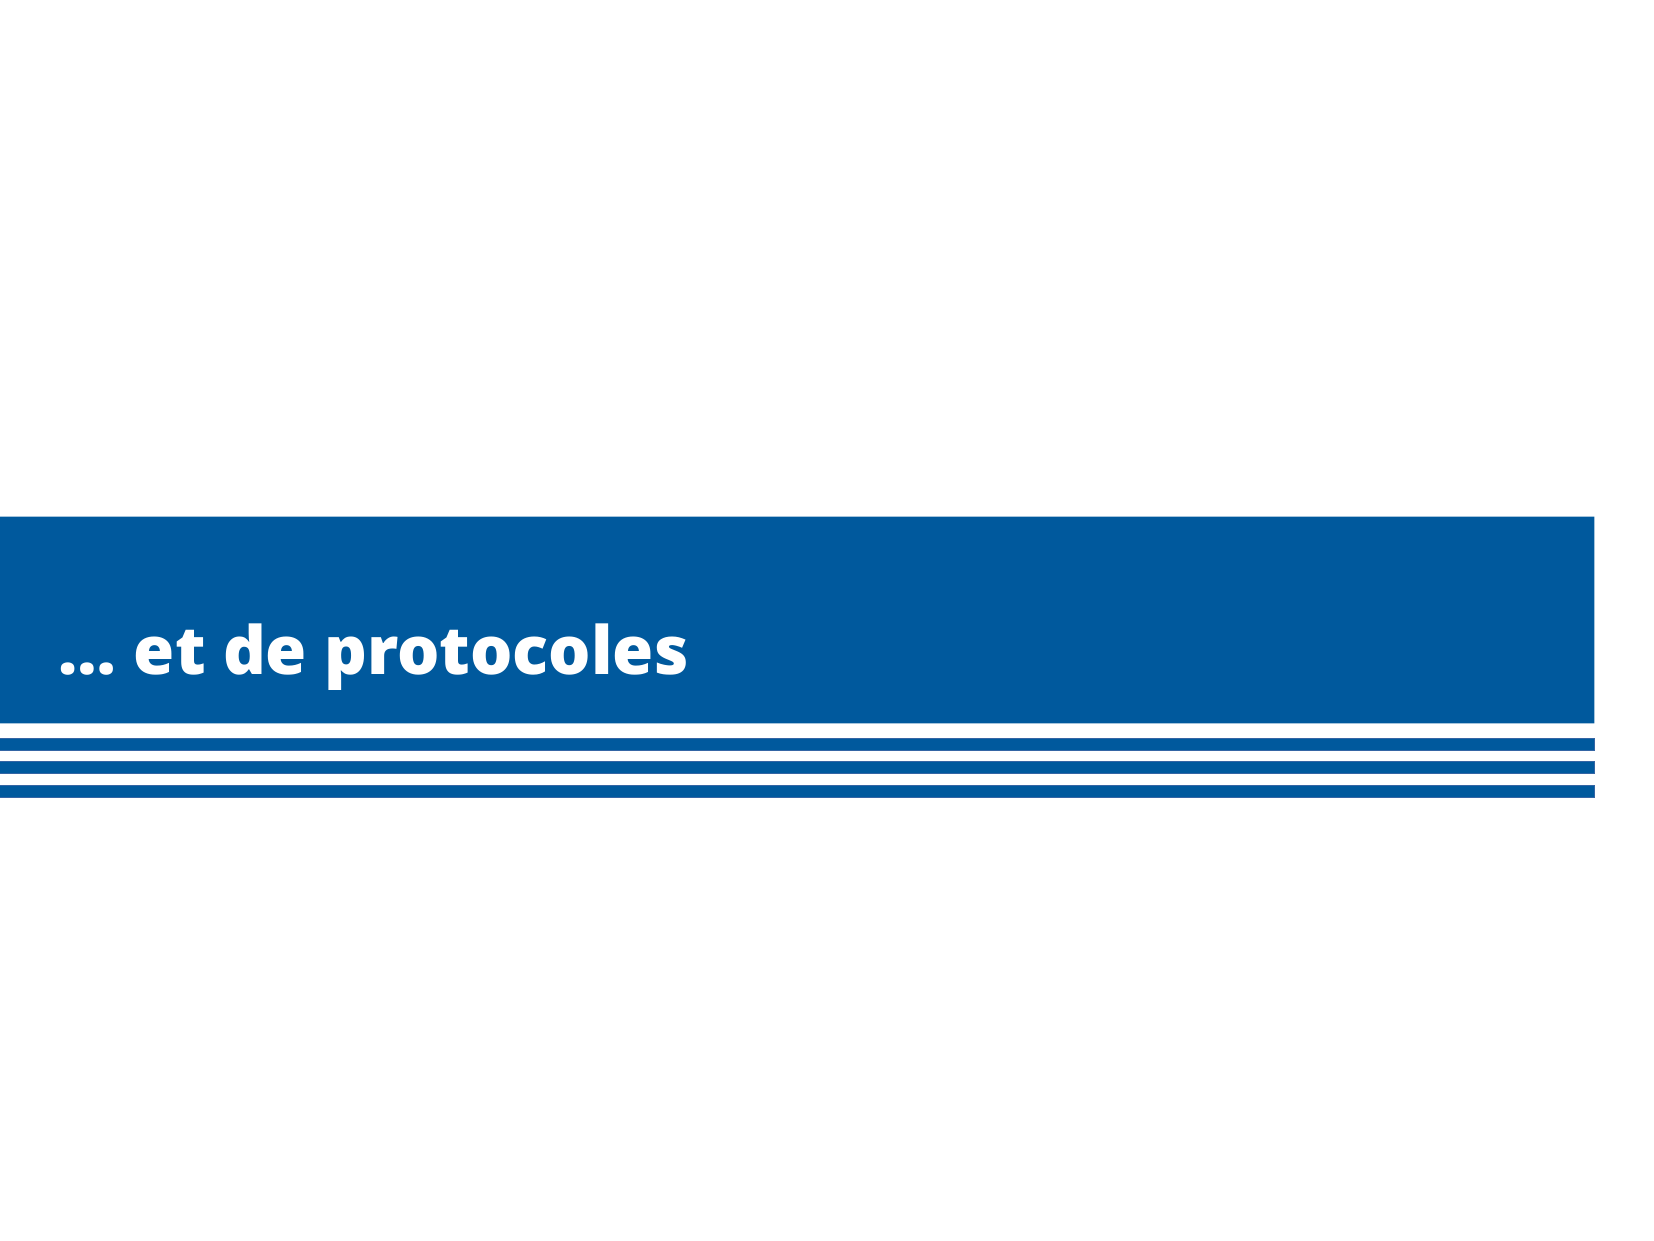

# … et de protocoles
29
blog.lrdf.fr - Licence CC-BY-NC-SA